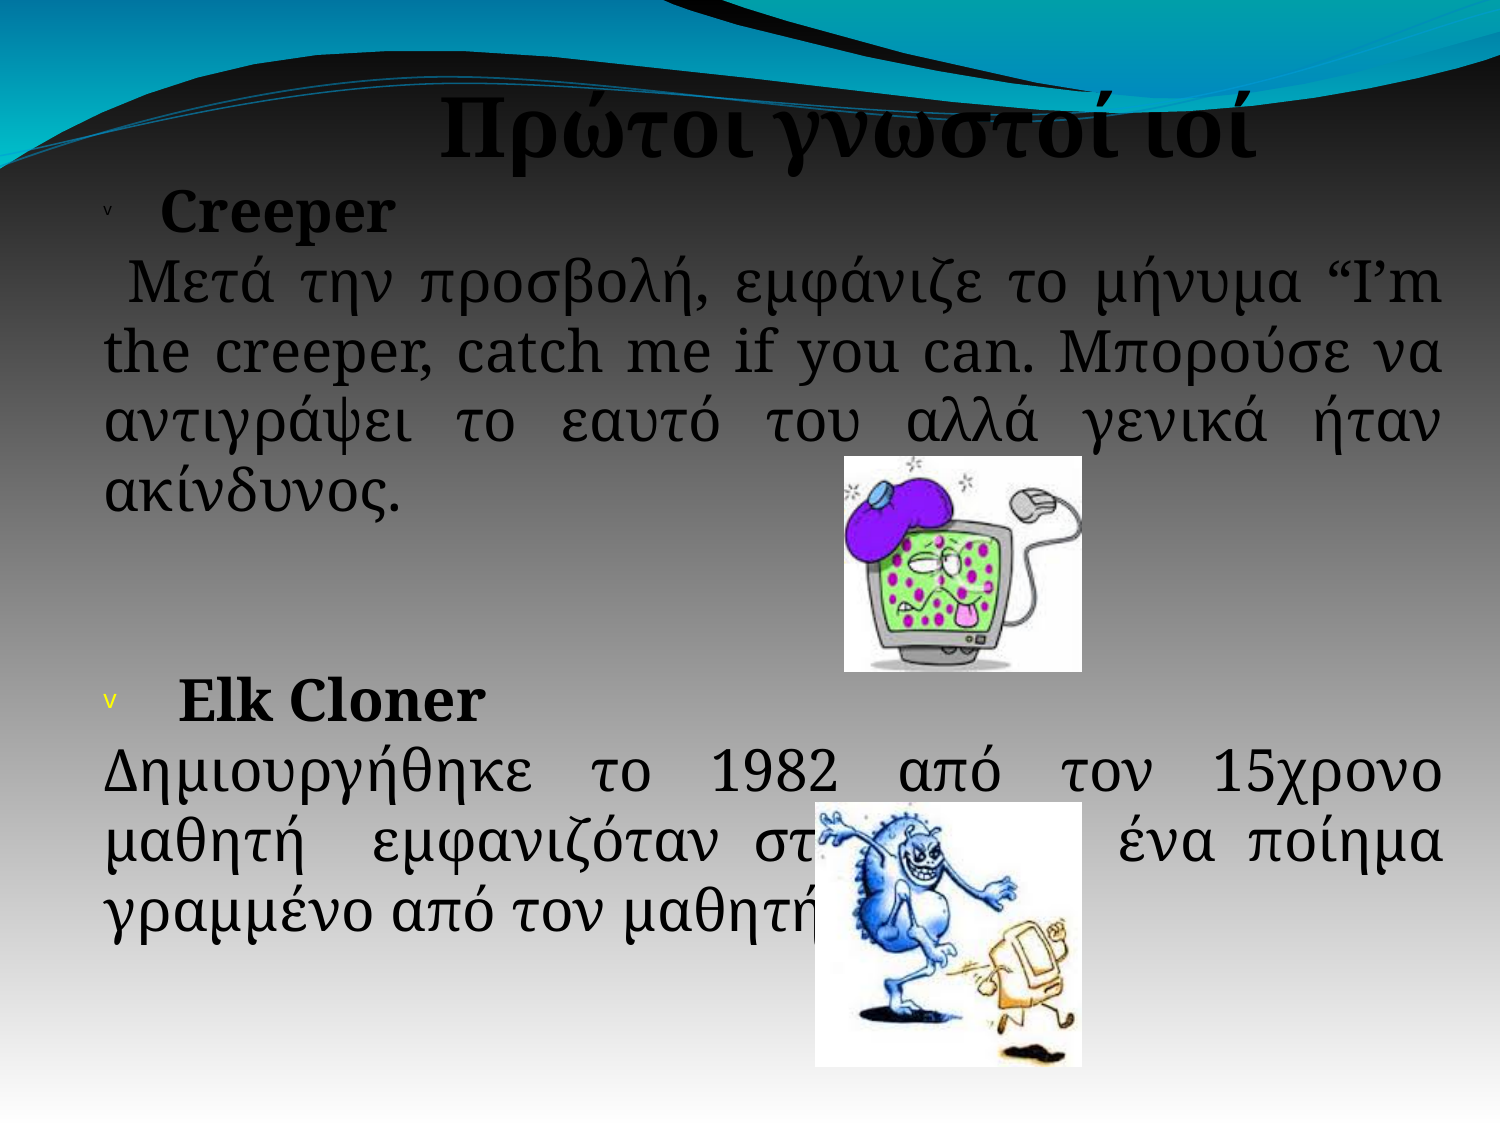

Πρώτοι γνωστοί ιοί
 Creeper
 Μετά την προσβολή, εμφάνιζε το μήνυμα “I’m the creeper, catch me if you can. Μπορούσε να αντιγράψει το εαυτό του αλλά γενικά ήταν ακίνδυνος.
Elk Cloner
Δημιουργήθηκε το 1982 από τον 15χρονο μαθητή εμφανιζόταν στην οθόνη ένα ποίημα γραμμένο από τον μαθητή.